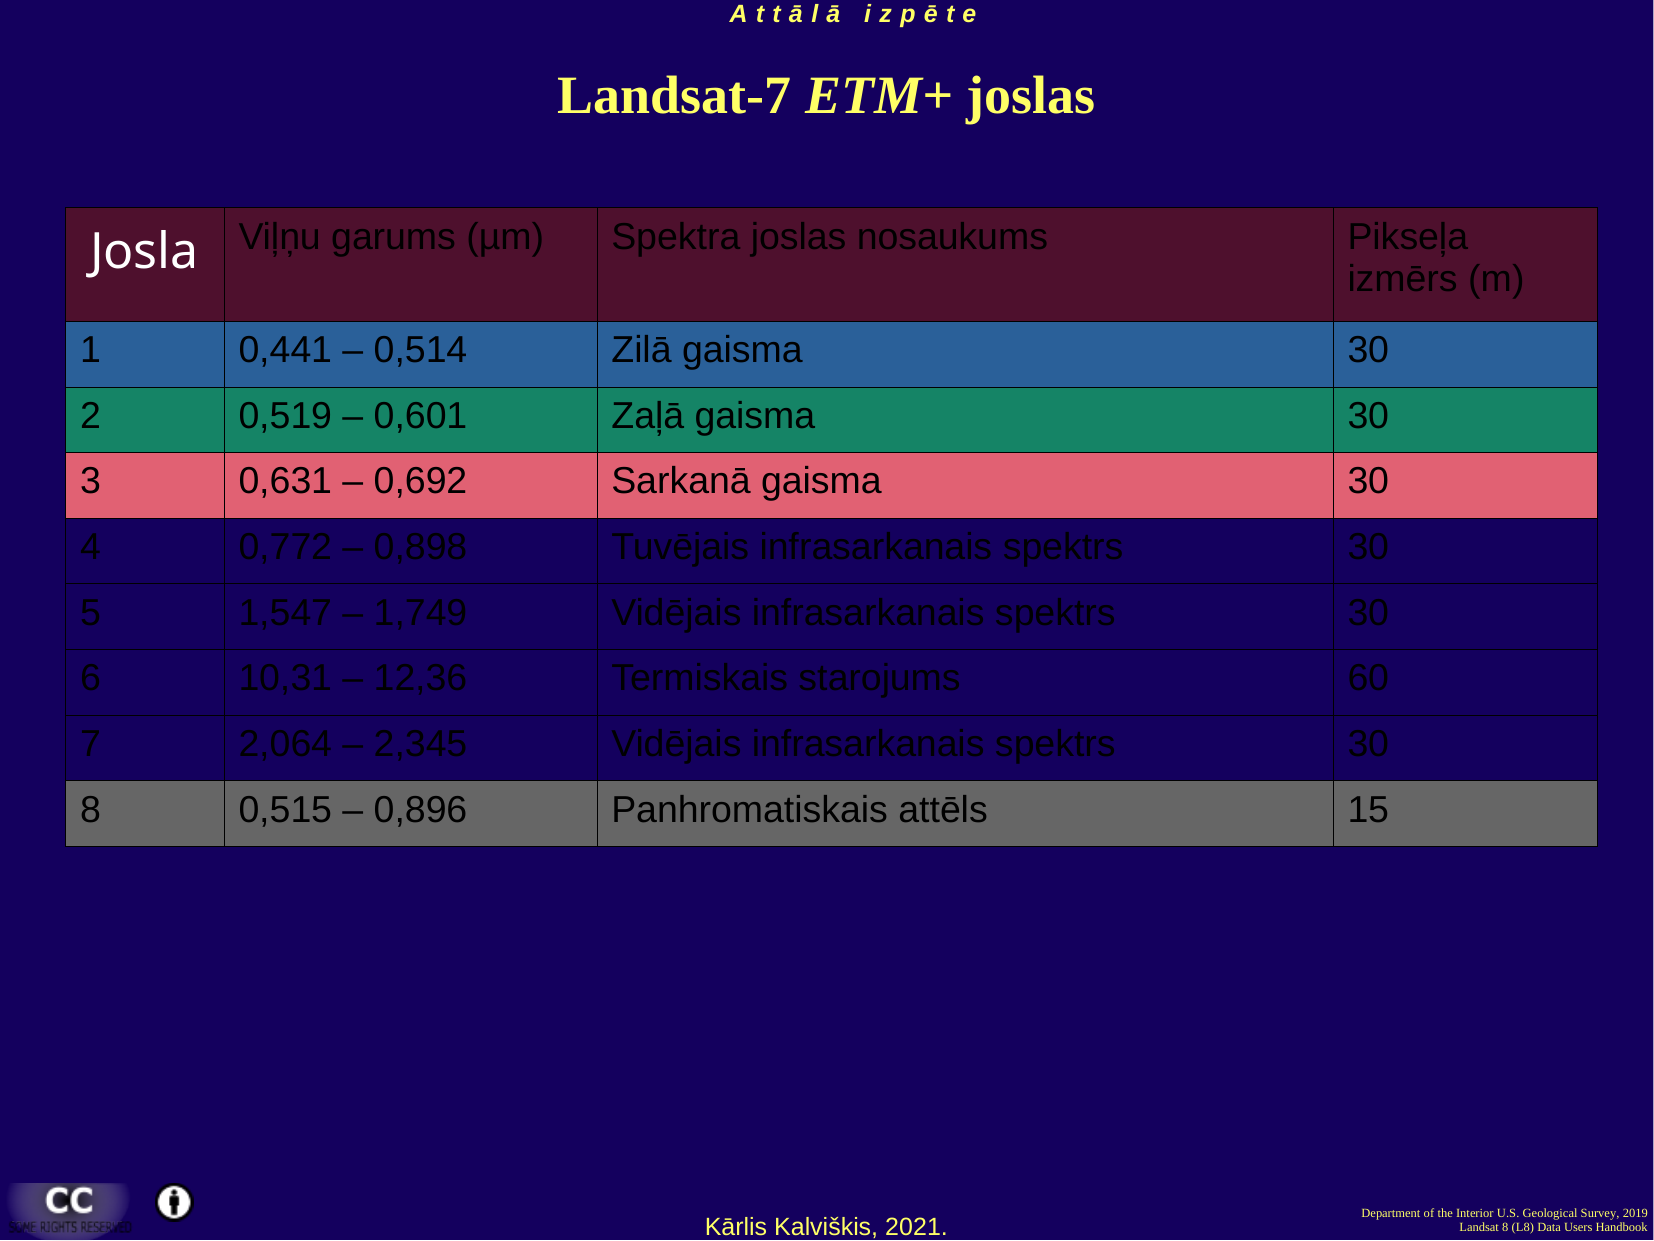

# Landsat-7 ETM+ joslas
| Josla | Viļņu garums (µm) | Spektra joslas nosaukums | Pikseļa izmērs (m) |
| --- | --- | --- | --- |
| 1 | 0,441 – 0,514 | Zilā gaisma | 30 |
| 2 | 0,519 – 0,601 | Zaļā gaisma | 30 |
| 3 | 0,631 – 0,692 | Sarkanā gaisma | 30 |
| 4 | 0,772 – 0,898 | Tuvējais infrasarkanais spektrs | 30 |
| 5 | 1,547 – 1,749 | Vidējais infrasarkanais spektrs | 30 |
| 6 | 10,31 – 12,36 | Termiskais starojums | 60 |
| 7 | 2,064 – 2,345 | Vidējais infrasarkanais spektrs | 30 |
| 8 | 0,515 – 0,896 | Panhromatiskais attēls | 15 |
Department of the Interior U.S. Geological Survey, 2019
Landsat 8 (L8) Data Users Handbook